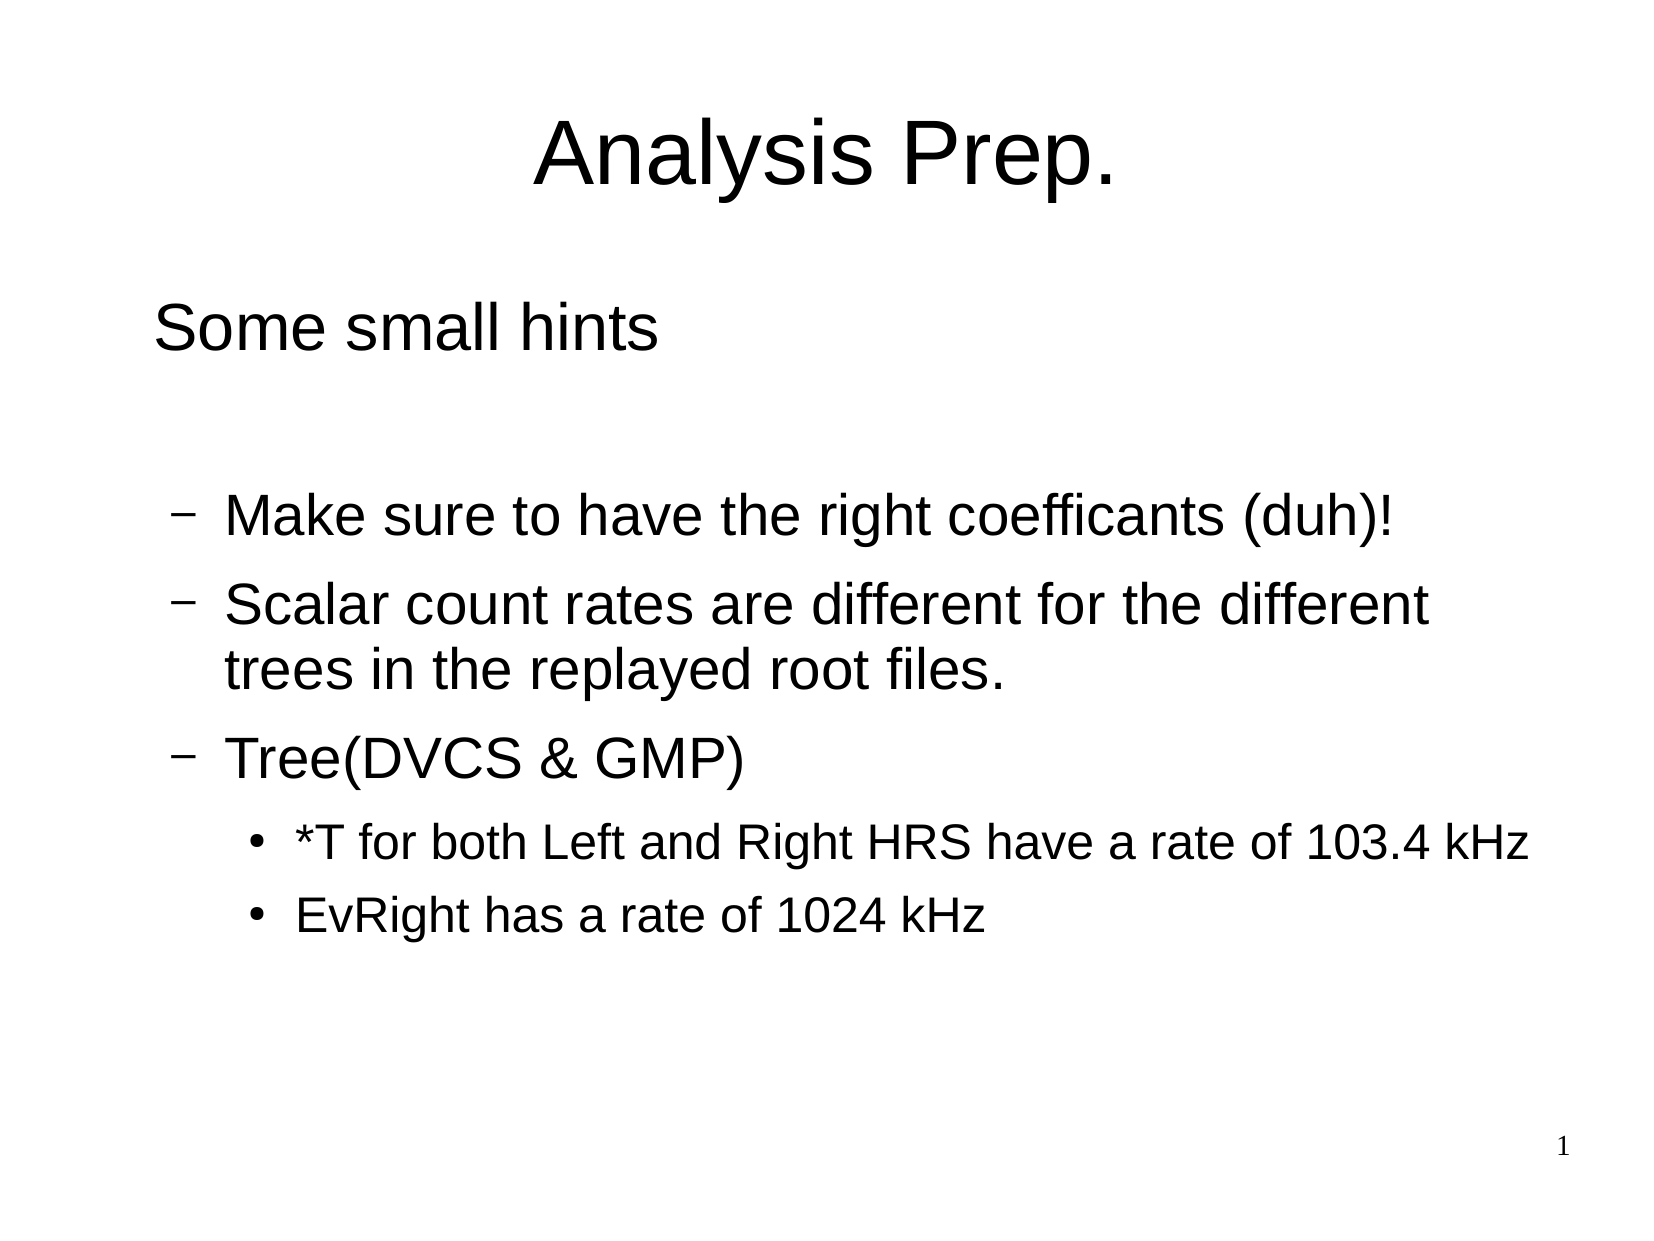

# Analysis Prep.
Some small hints
Make sure to have the right coefficants (duh)!
Scalar count rates are different for the different trees in the replayed root files.
Tree(DVCS & GMP)
*T for both Left and Right HRS have a rate of 103.4 kHz
EvRight has a rate of 1024 kHz
1